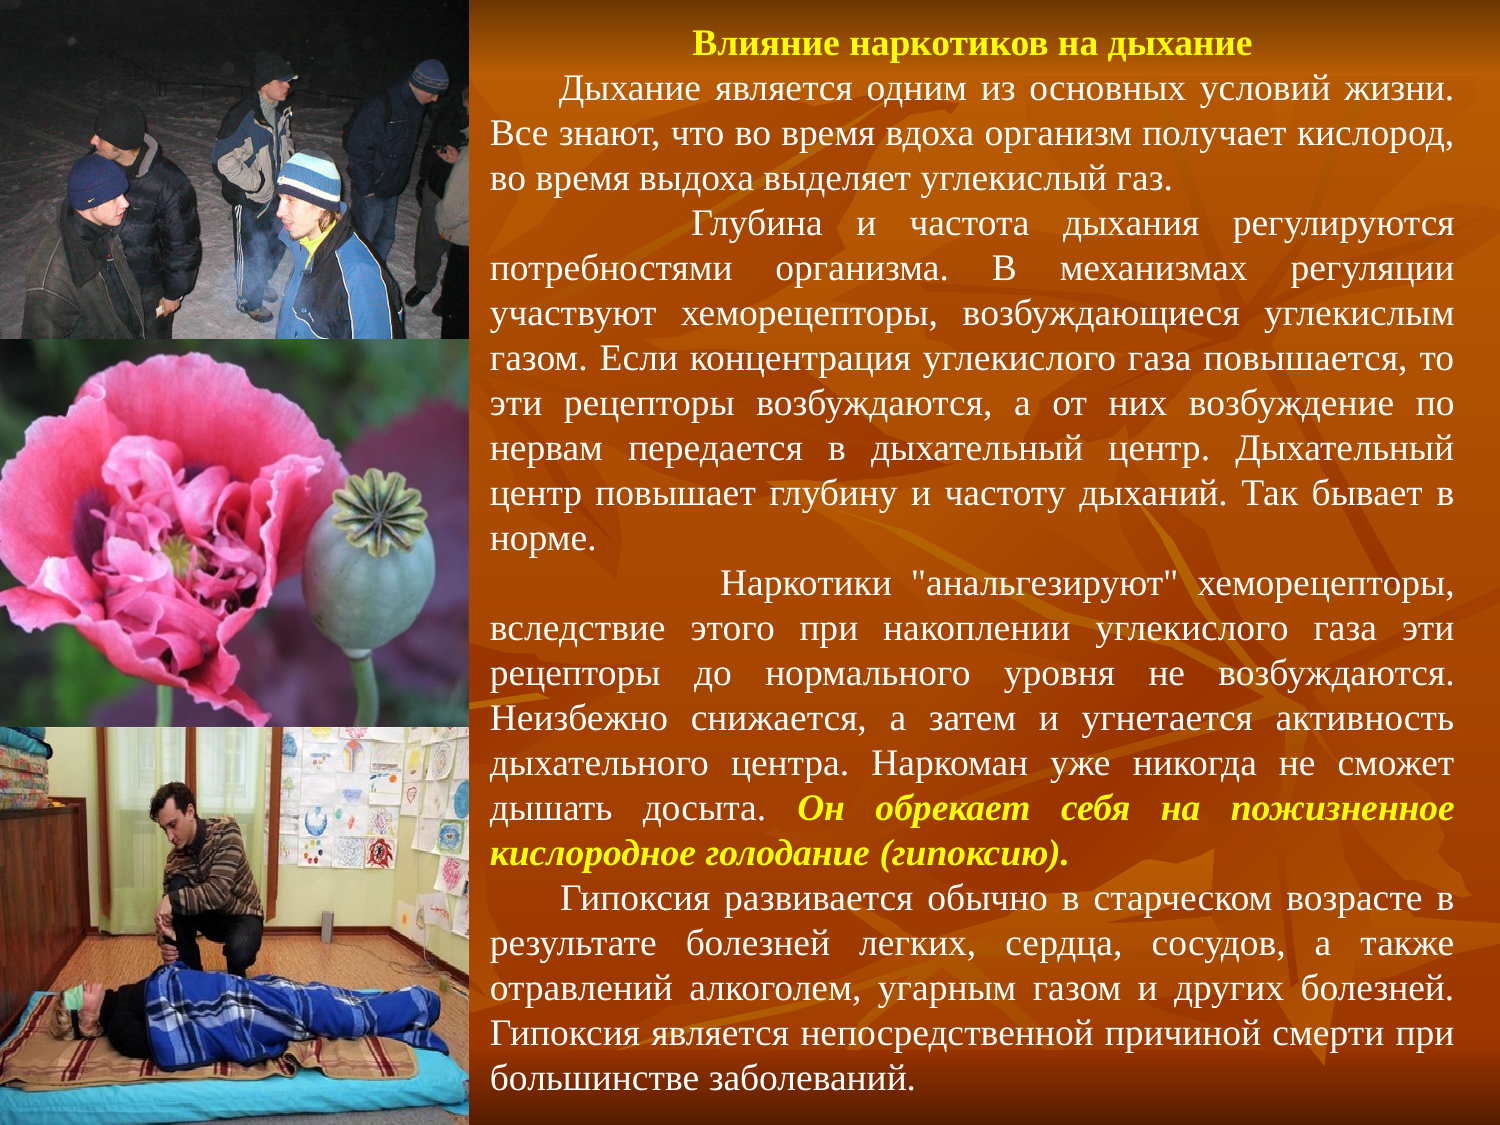

Влияние наркотиков на дыхание
 Дыхание является одним из основных условий жизни. Все знают, что во время вдоха организм получает кислород, во время выдоха выделяет углекислый газ.
 Глубина и частота дыхания регулируются потребностями организма. В механизмах регуляции участвуют хеморецепторы, возбуждающиеся углекислым газом. Если концентрация углекислого газа повышается, то эти рецепторы возбуждаются, а от них возбуждение по нервам передается в дыхательный центр. Дыхательный центр повышает глубину и частоту дыханий. Так бывает в норме.
 Наркотики "анальгезируют" хеморецепторы, вследствие этого при накоплении углекислого газа эти рецепторы до нормального уровня не возбуждаются. Неизбежно снижается, а затем и угнетается активность дыхательного центра. Наркоман уже никогда не сможет дышать досыта. Он обрекает себя на пожизненное кислородное голодание (гипоксию).
 Гипоксия развивается обычно в старческом возрасте в результате болезней легких, сердца, сосудов, а также отравлений алкоголем, угарным газом и других болезней. Гипоксия является непосредственной причиной смерти при большинстве заболеваний.